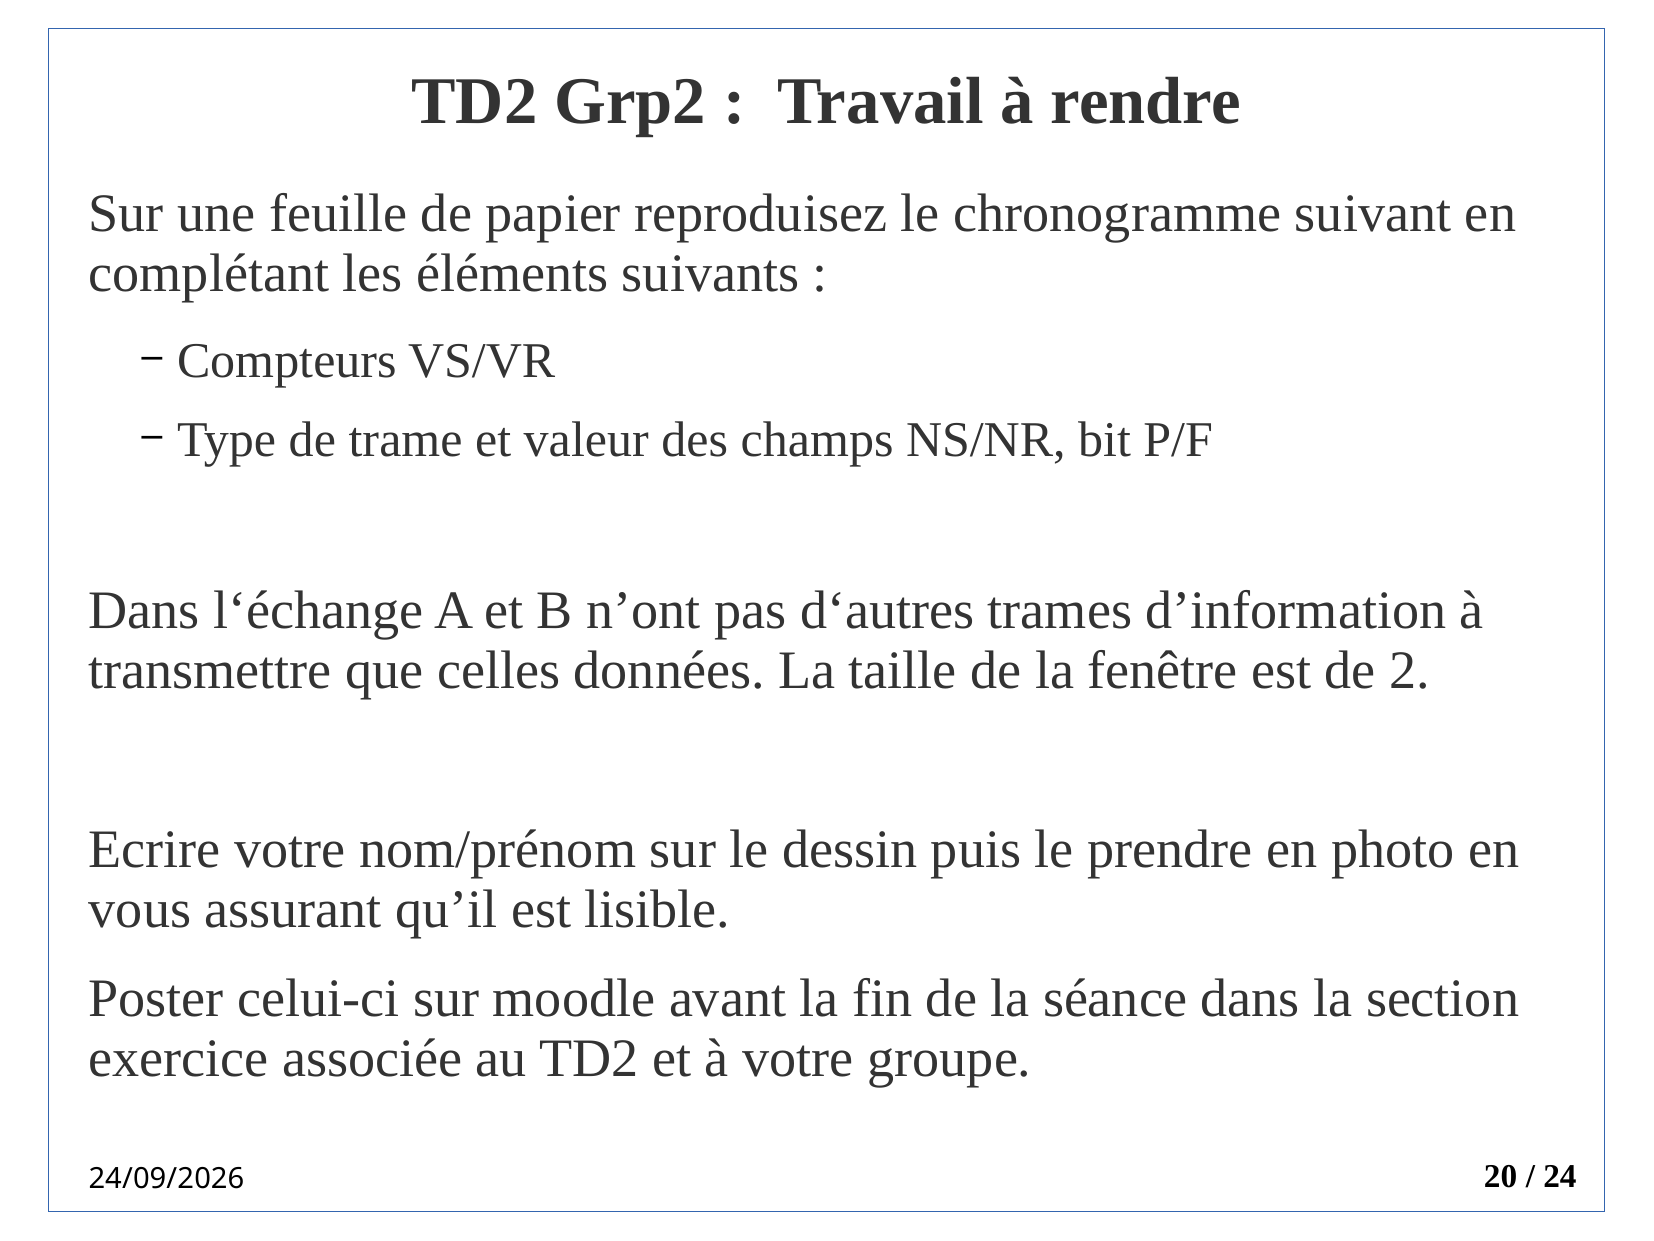

# TD2 Grp2 : Travail à rendre
Sur une feuille de papier reproduisez le chronogramme suivant en complétant les éléments suivants :
Compteurs VS/VR
Type de trame et valeur des champs NS/NR, bit P/F
Dans l‘échange A et B n’ont pas d‘autres trames d’information à transmettre que celles données. La taille de la fenêtre est de 2.
Ecrire votre nom/prénom sur le dessin puis le prendre en photo en vous assurant qu’il est lisible.
Poster celui-ci sur moodle avant la fin de la séance dans la section exercice associée au TD2 et à votre groupe.
20